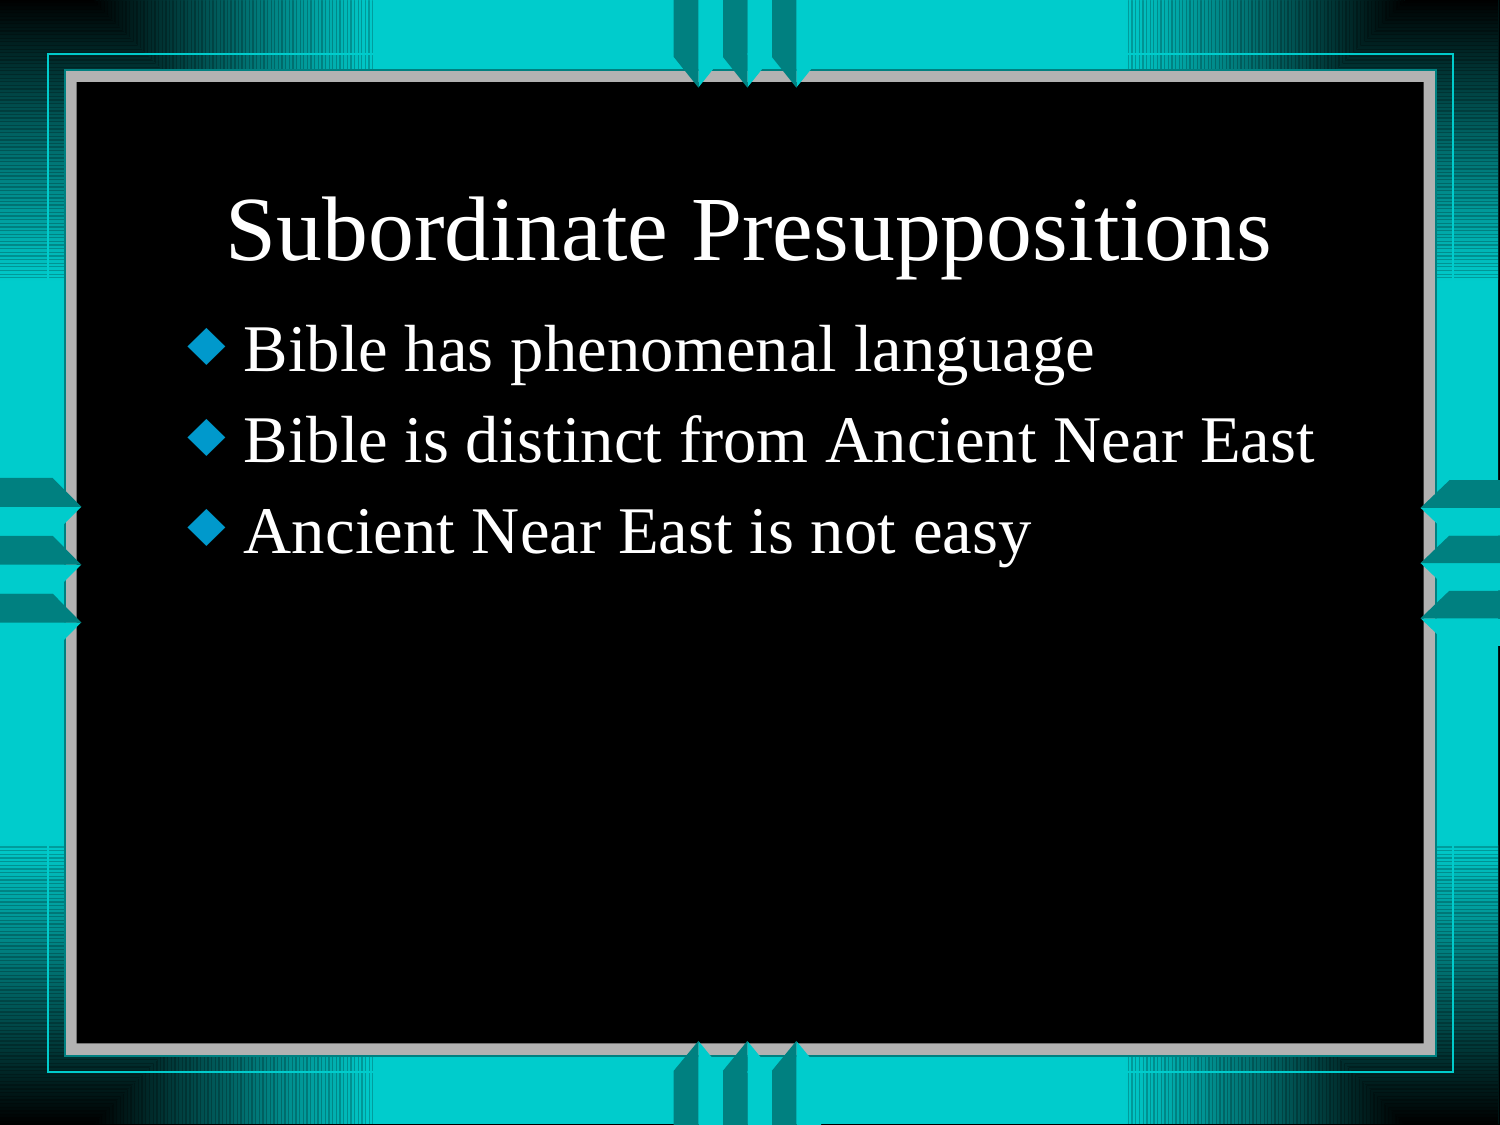

# Subordinate Presuppositions
Bible has phenomenal language
Bible is distinct from Ancient Near East
Ancient Near East is not easy